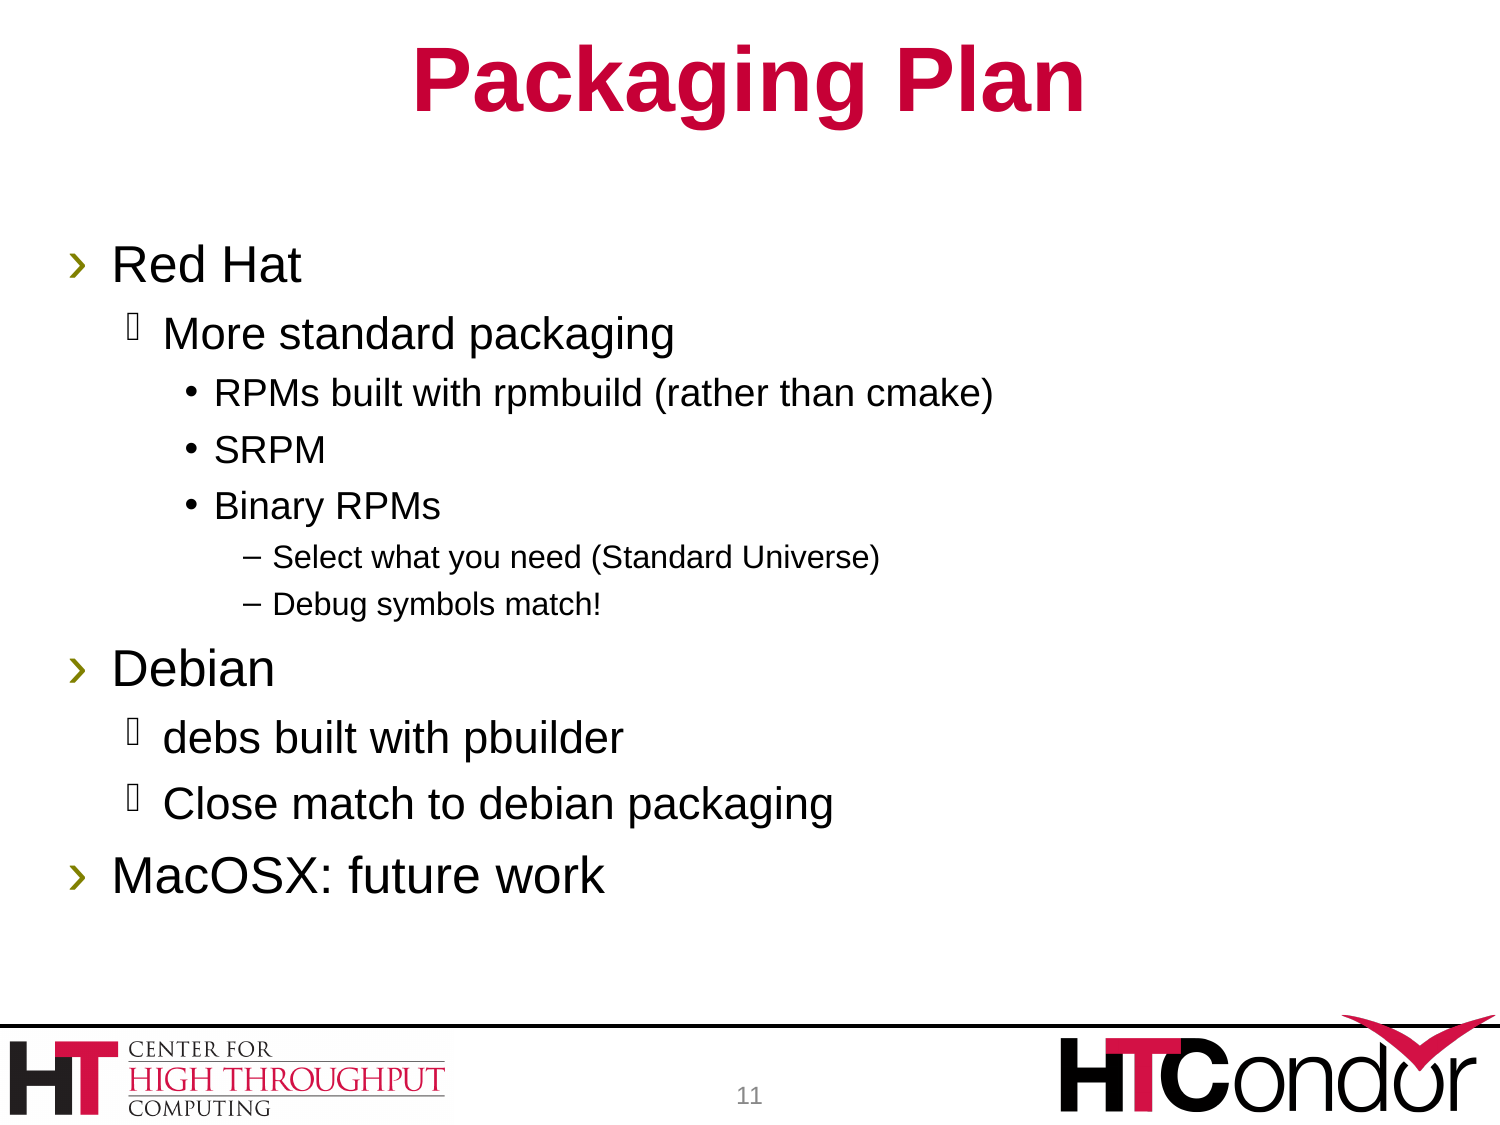

# Packaging Plan
Red Hat
More standard packaging
RPMs built with rpmbuild (rather than cmake)
SRPM
Binary RPMs
Select what you need (Standard Universe)
Debug symbols match!
Debian
debs built with pbuilder
Close match to debian packaging
MacOSX: future work